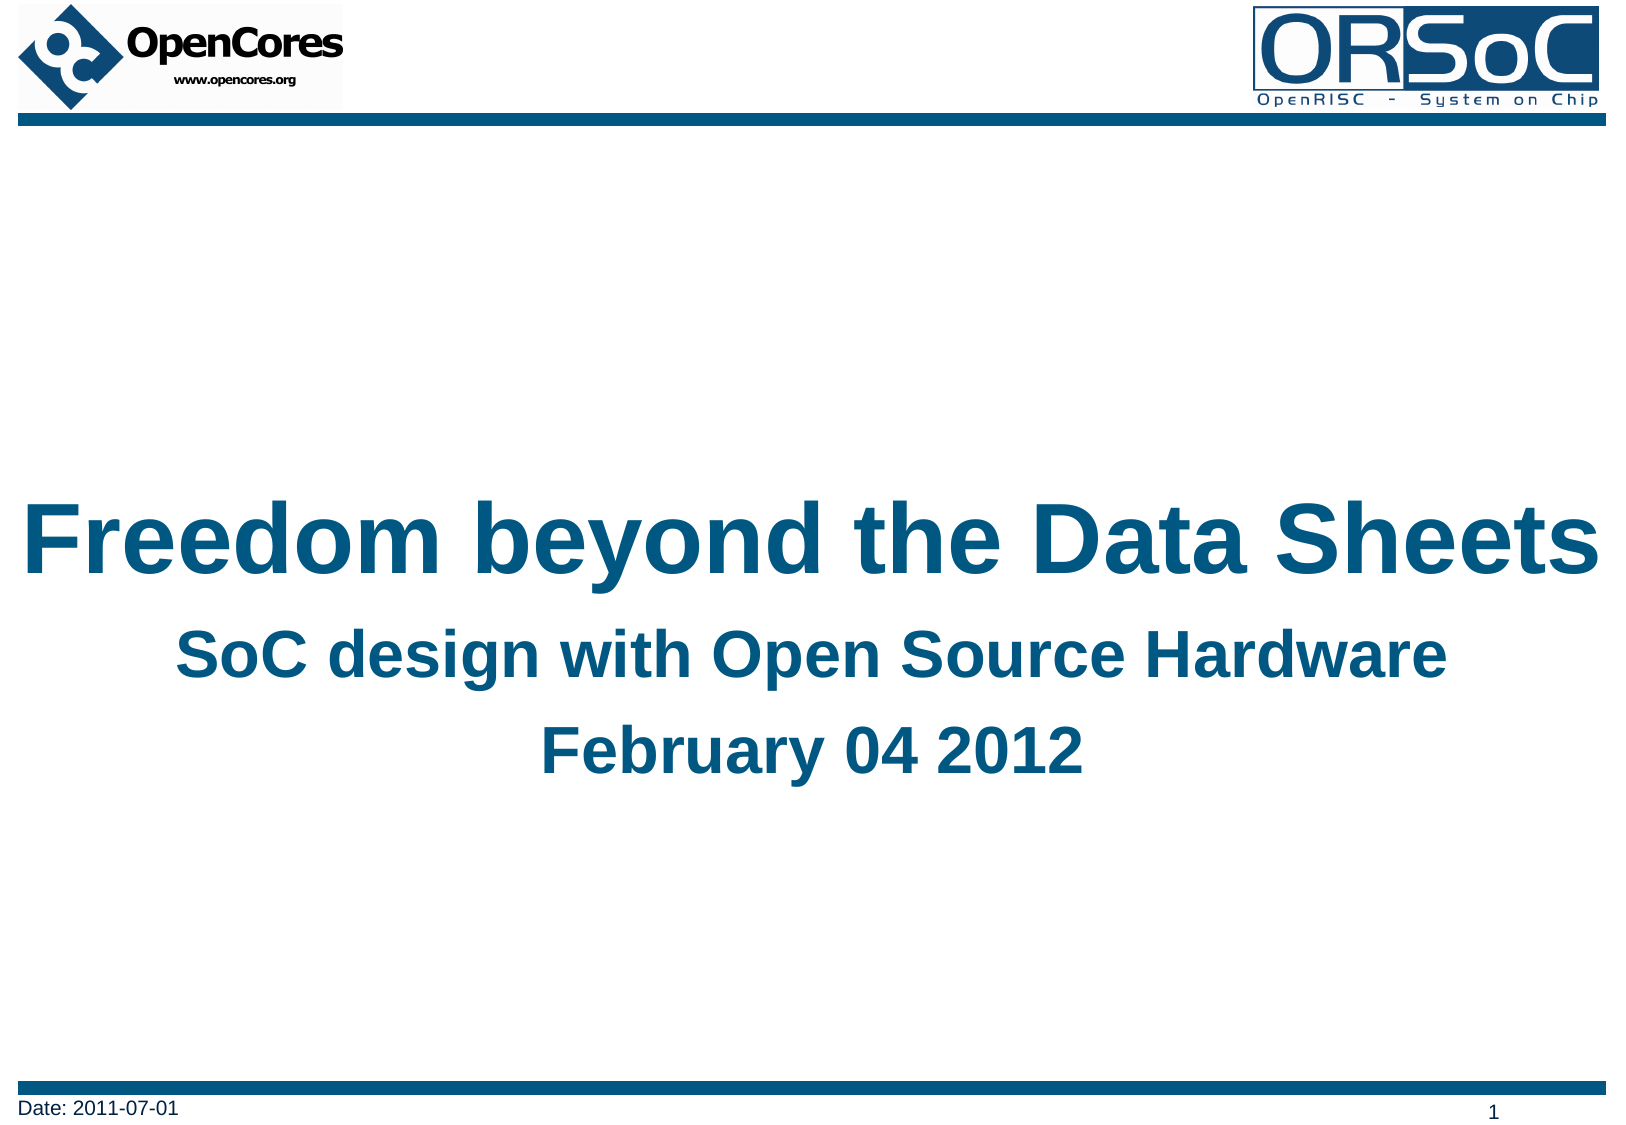

Freedom beyond the Data Sheets
SoC design with Open Source Hardware
February 04 2012